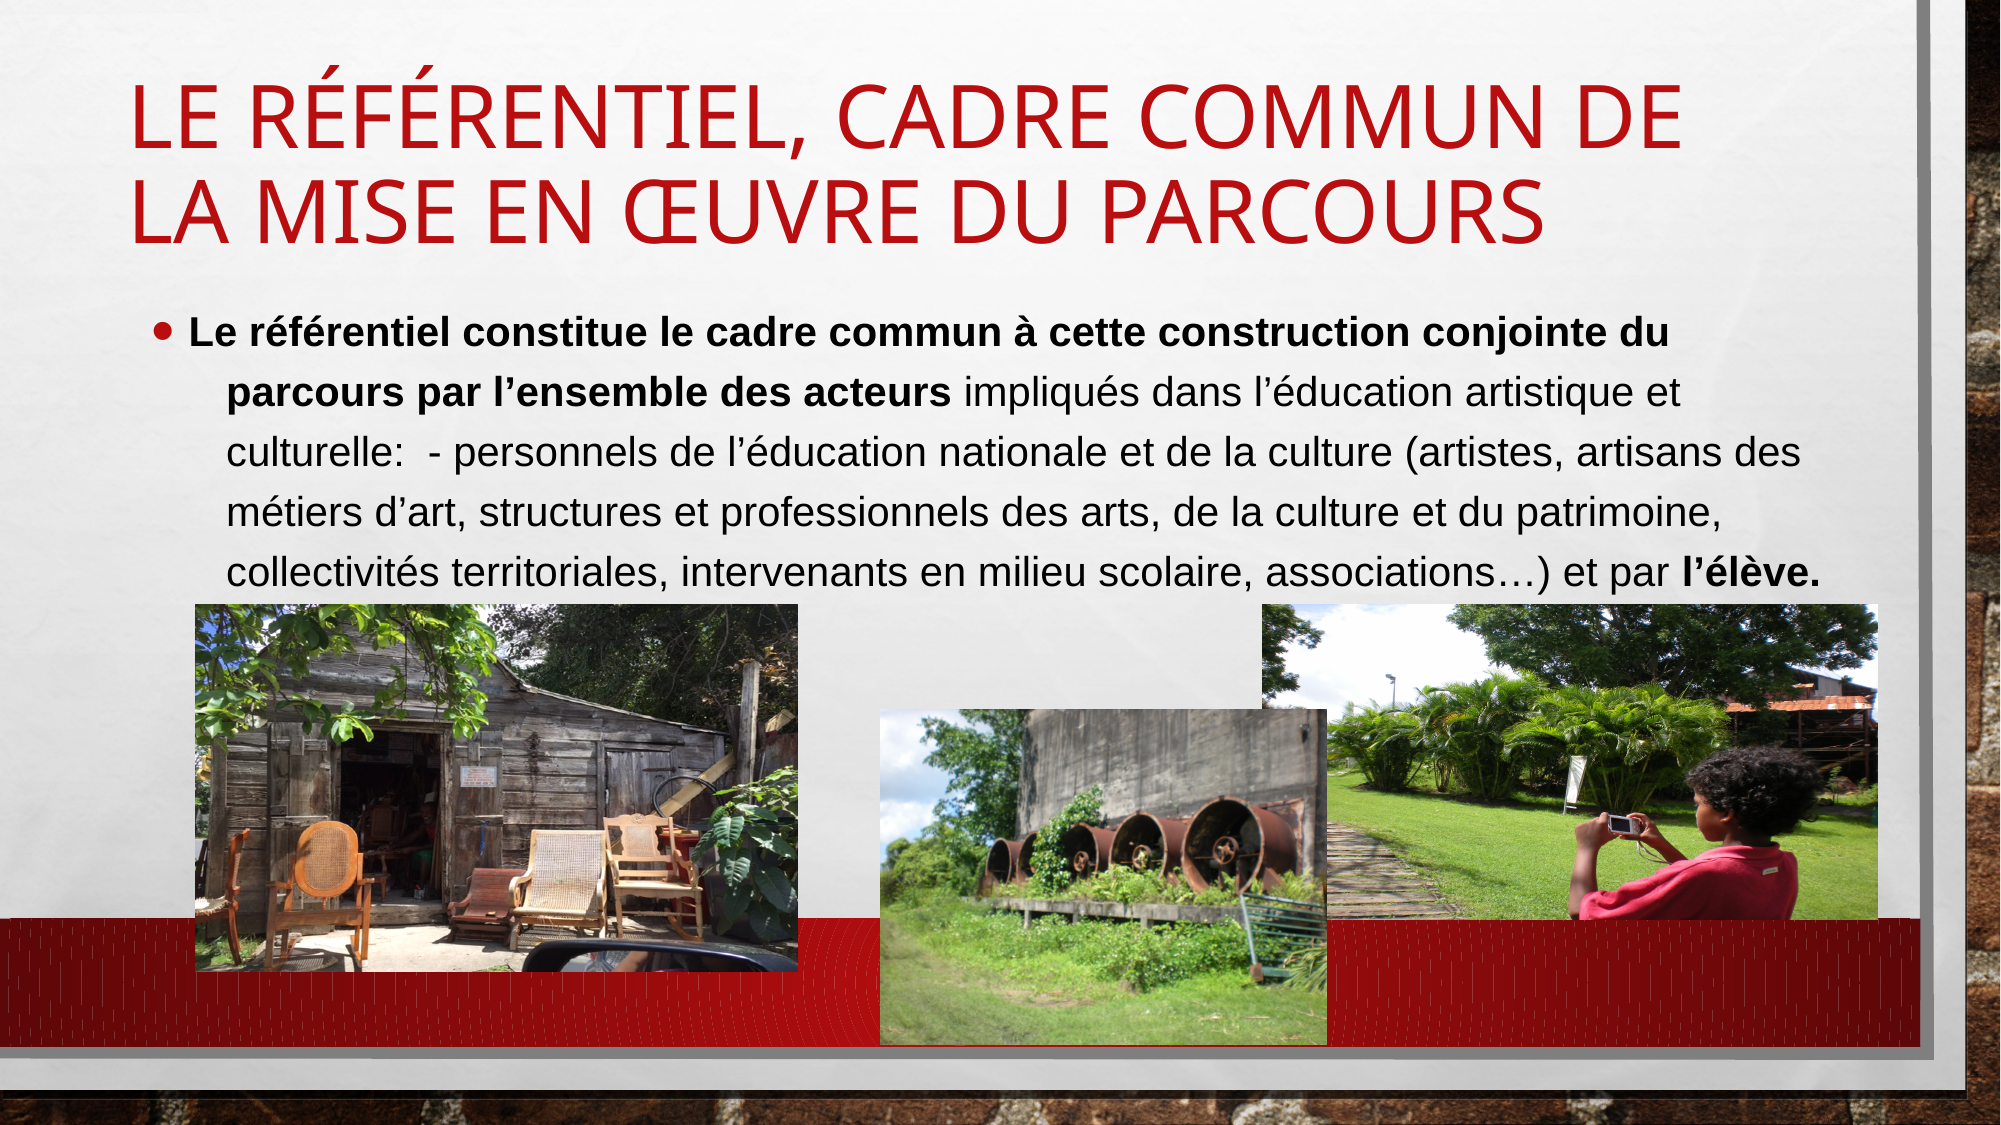

# Le référentiel, cadre commun de la mise en œuvre du parcours
Le référentiel constitue le cadre commun à cette construction conjointe du parcours par l’ensemble des acteurs impliqués dans l’éducation artistique et culturelle: - personnels de l’éducation nationale et de la culture (artistes, artisans des métiers d’art, structures et professionnels des arts, de la culture et du patrimoine, collectivités territoriales, intervenants en milieu scolaire, associations…) et par l’élève.